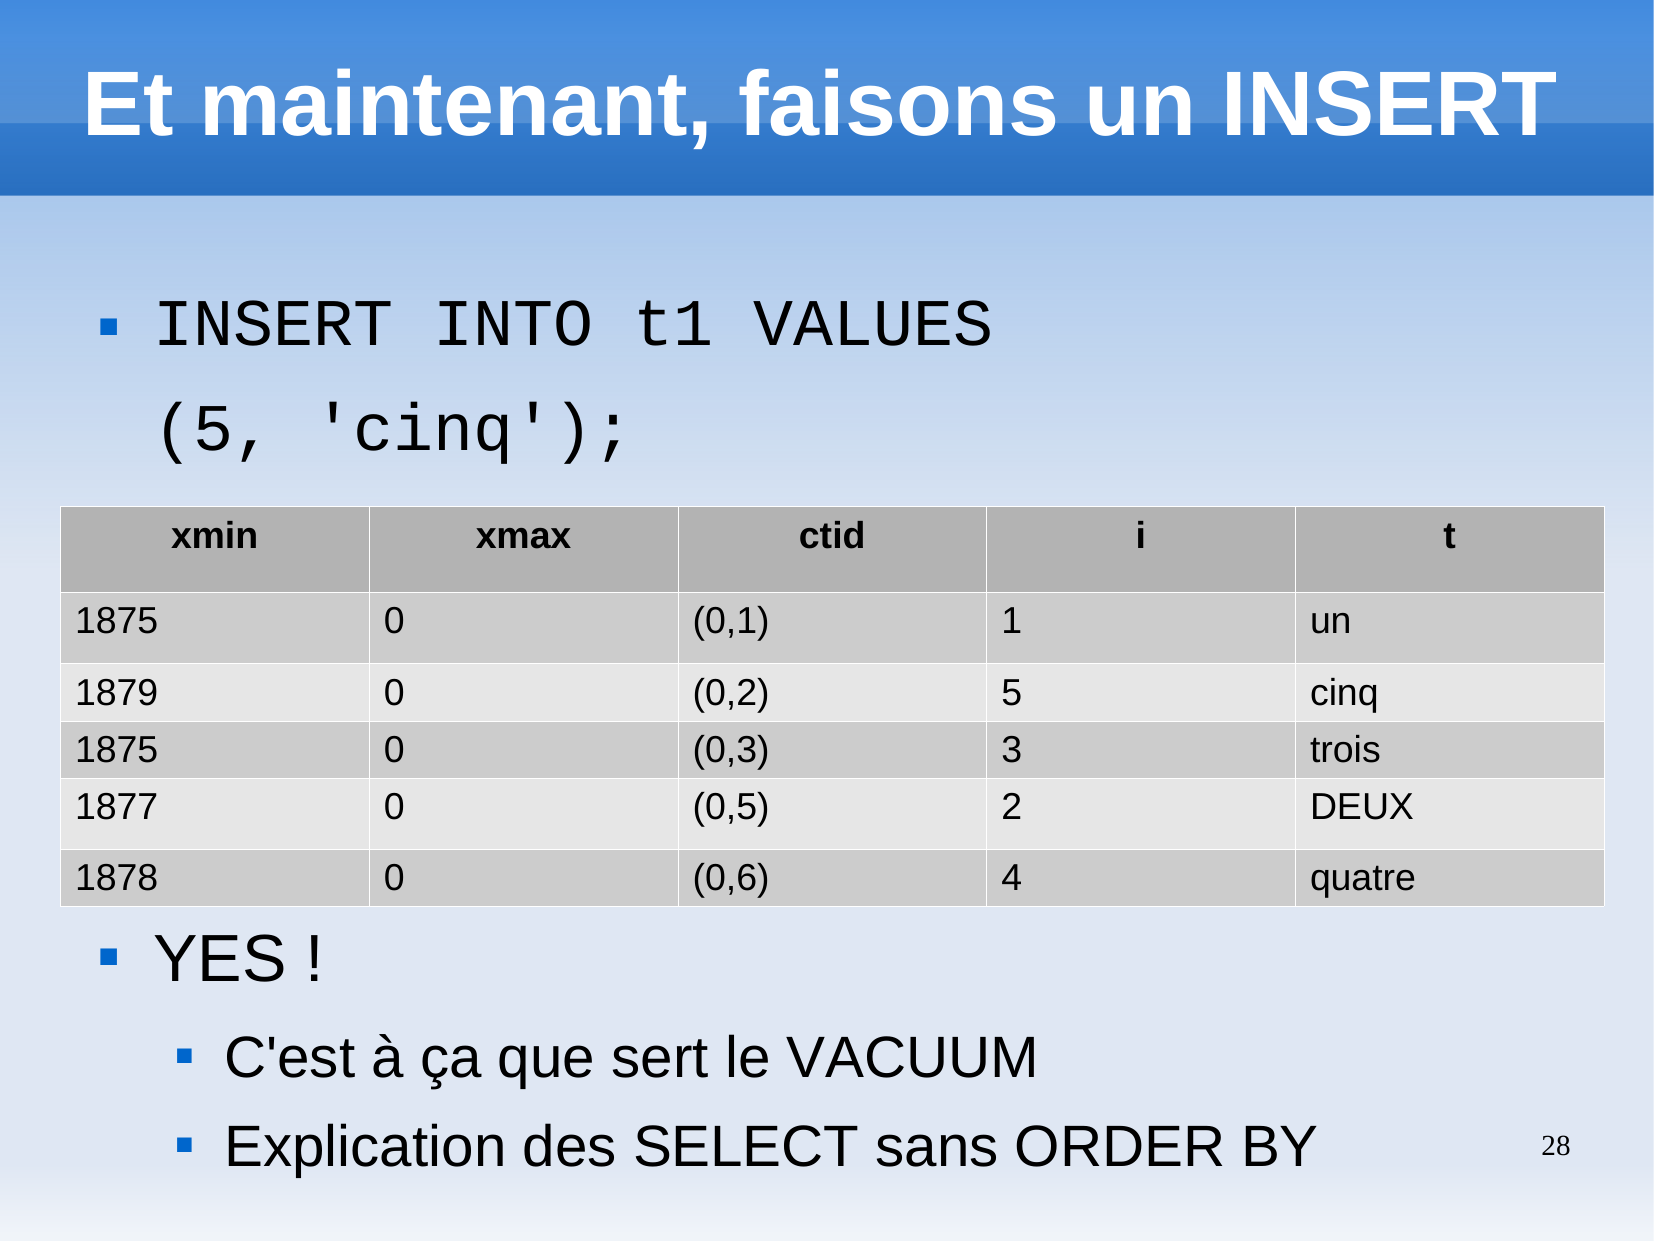

# Et maintenant, faisons un INSERT
INSERT INTO t1 VALUES
(5, 'cinq');
YES !
C'est à ça que sert le VACUUM
Explication des SELECT sans ORDER BY
| xmin | xmax | ctid | i | t |
| --- | --- | --- | --- | --- |
| 1875 | 0 | (0,1) | 1 | un |
| 1879 | 0 | (0,2) | 5 | cinq |
| 1875 | 0 | (0,3) | 3 | trois |
| 1877 | 0 | (0,5) | 2 | DEUX |
| 1878 | 0 | (0,6) | 4 | quatre |
28